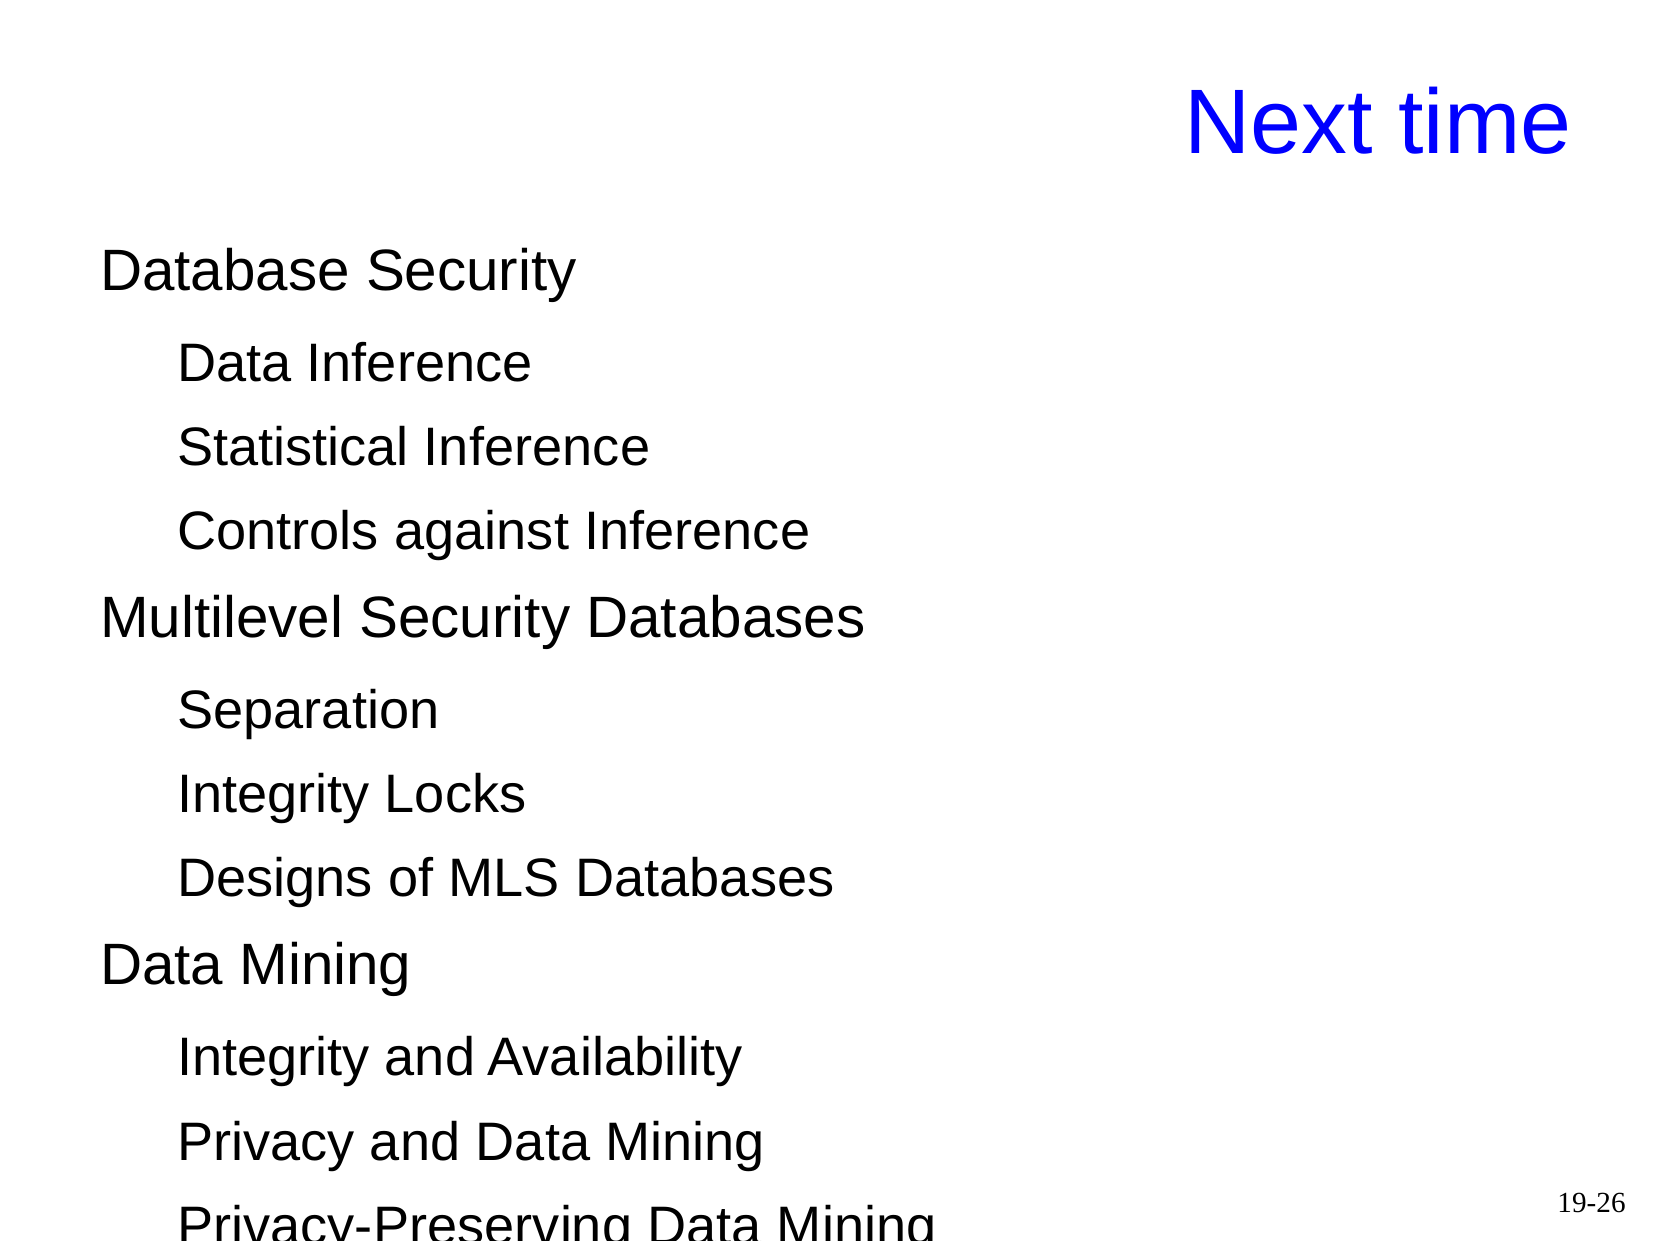

# Next time
Database Security
Data Inference
Statistical Inference
Controls against Inference
Multilevel Security Databases
Separation
Integrity Locks
Designs of MLS Databases
Data Mining
Integrity and Availability
Privacy and Data Mining
Privacy-Preserving Data Mining